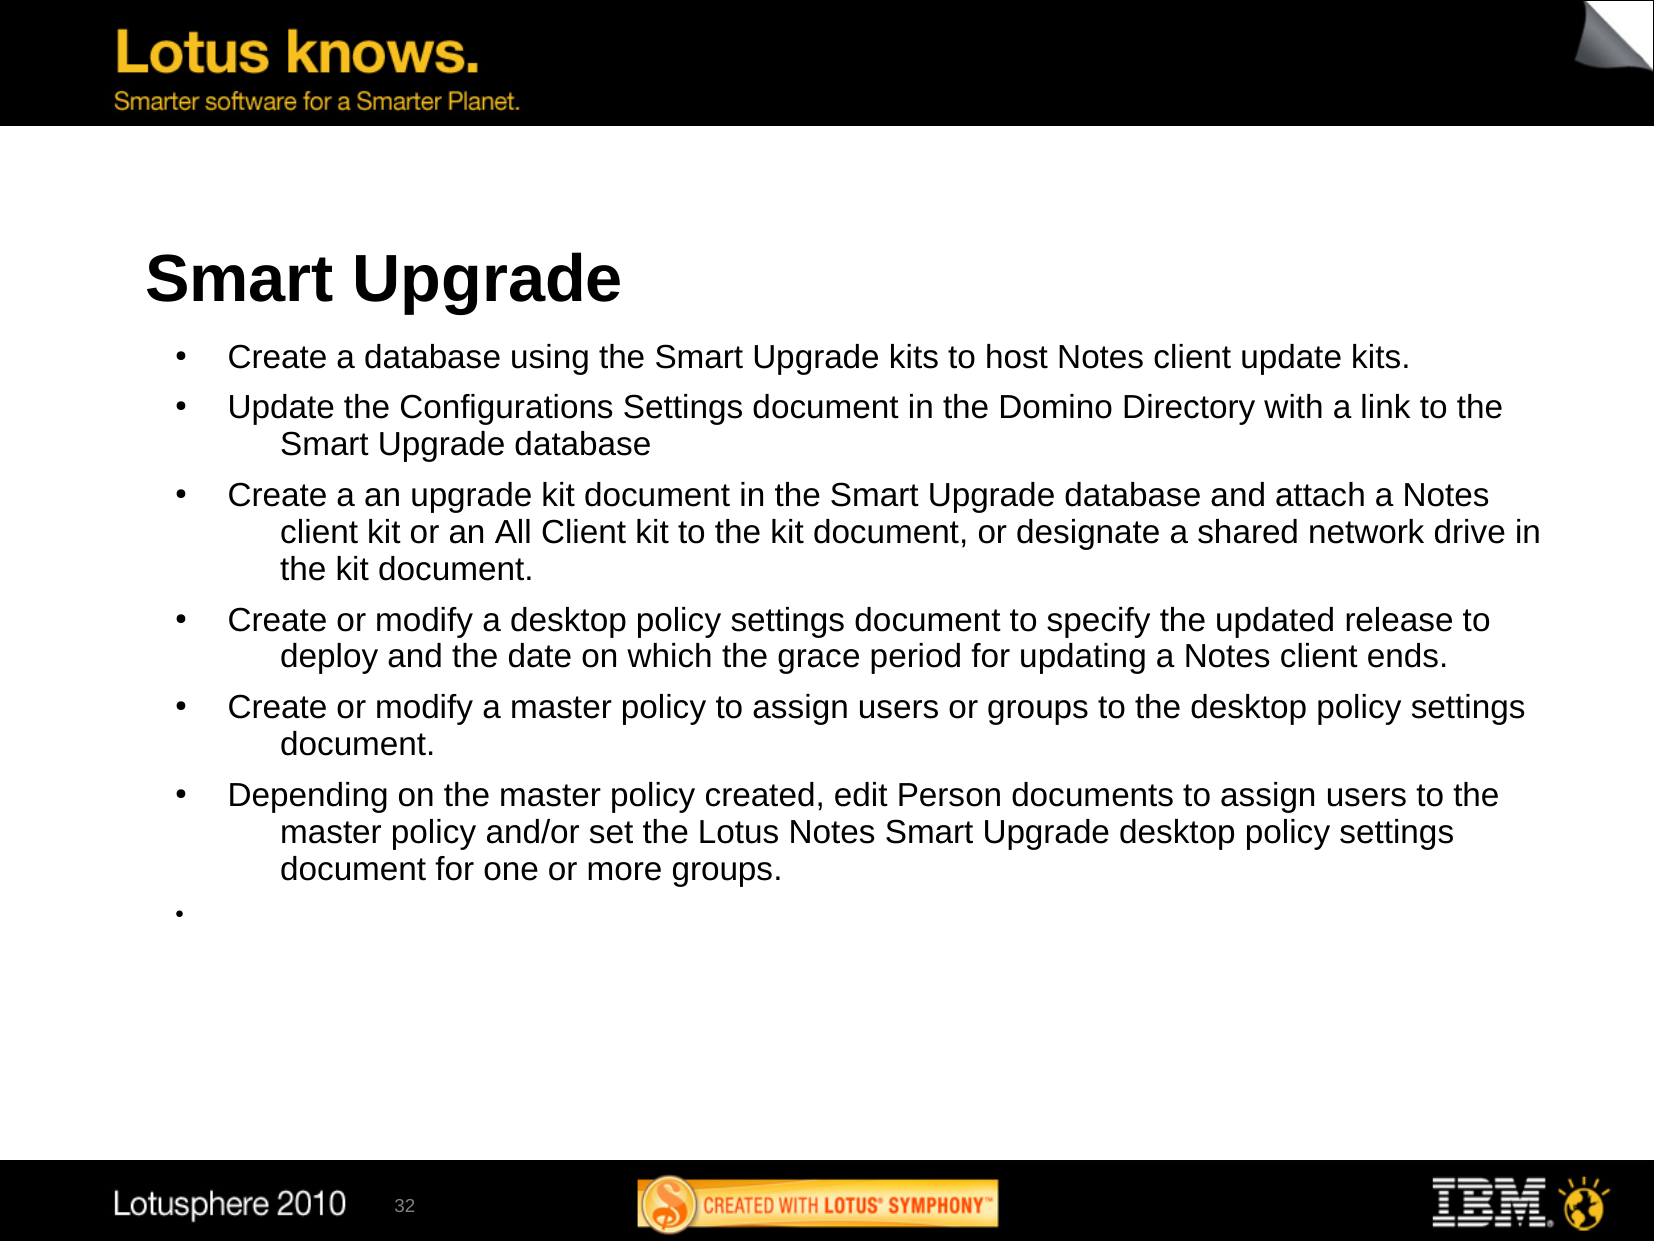

# Smart Upgrade
Create a database using the Smart Upgrade kits to host Notes client update kits.
Update the Configurations Settings document in the Domino Directory with a link to the Smart Upgrade database
Create a an upgrade kit document in the Smart Upgrade database and attach a Notes client kit or an All Client kit to the kit document, or designate a shared network drive in the kit document.
Create or modify a desktop policy settings document to specify the updated release to deploy and the date on which the grace period for updating a Notes client ends.
Create or modify a master policy to assign users or groups to the desktop policy settings document.
Depending on the master policy created, edit Person documents to assign users to the master policy and/or set the Lotus Notes Smart Upgrade desktop policy settings document for one or more groups.
32